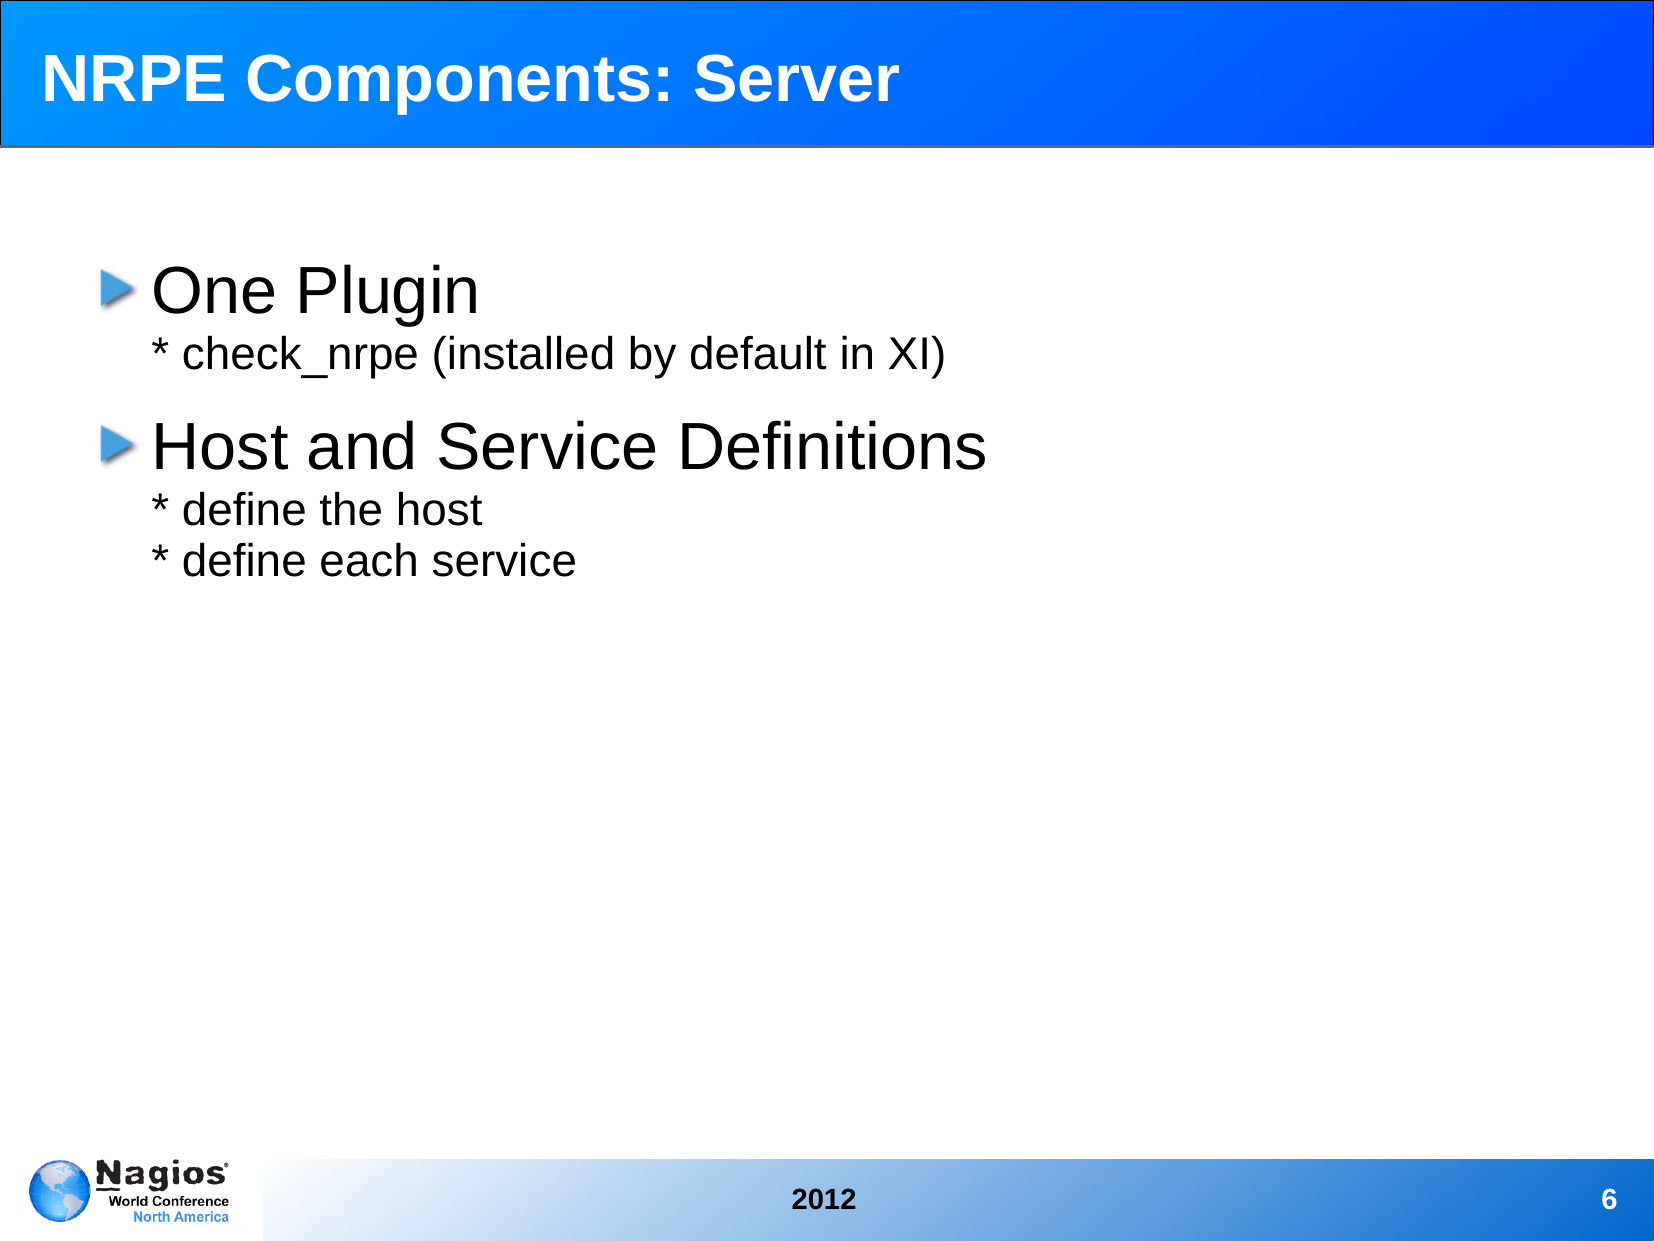

# NRPE Components: Server
One Plugin
* check_nrpe (installed by default in XI)
Host and Service Definitions
* define the host
* define each service
2011
6